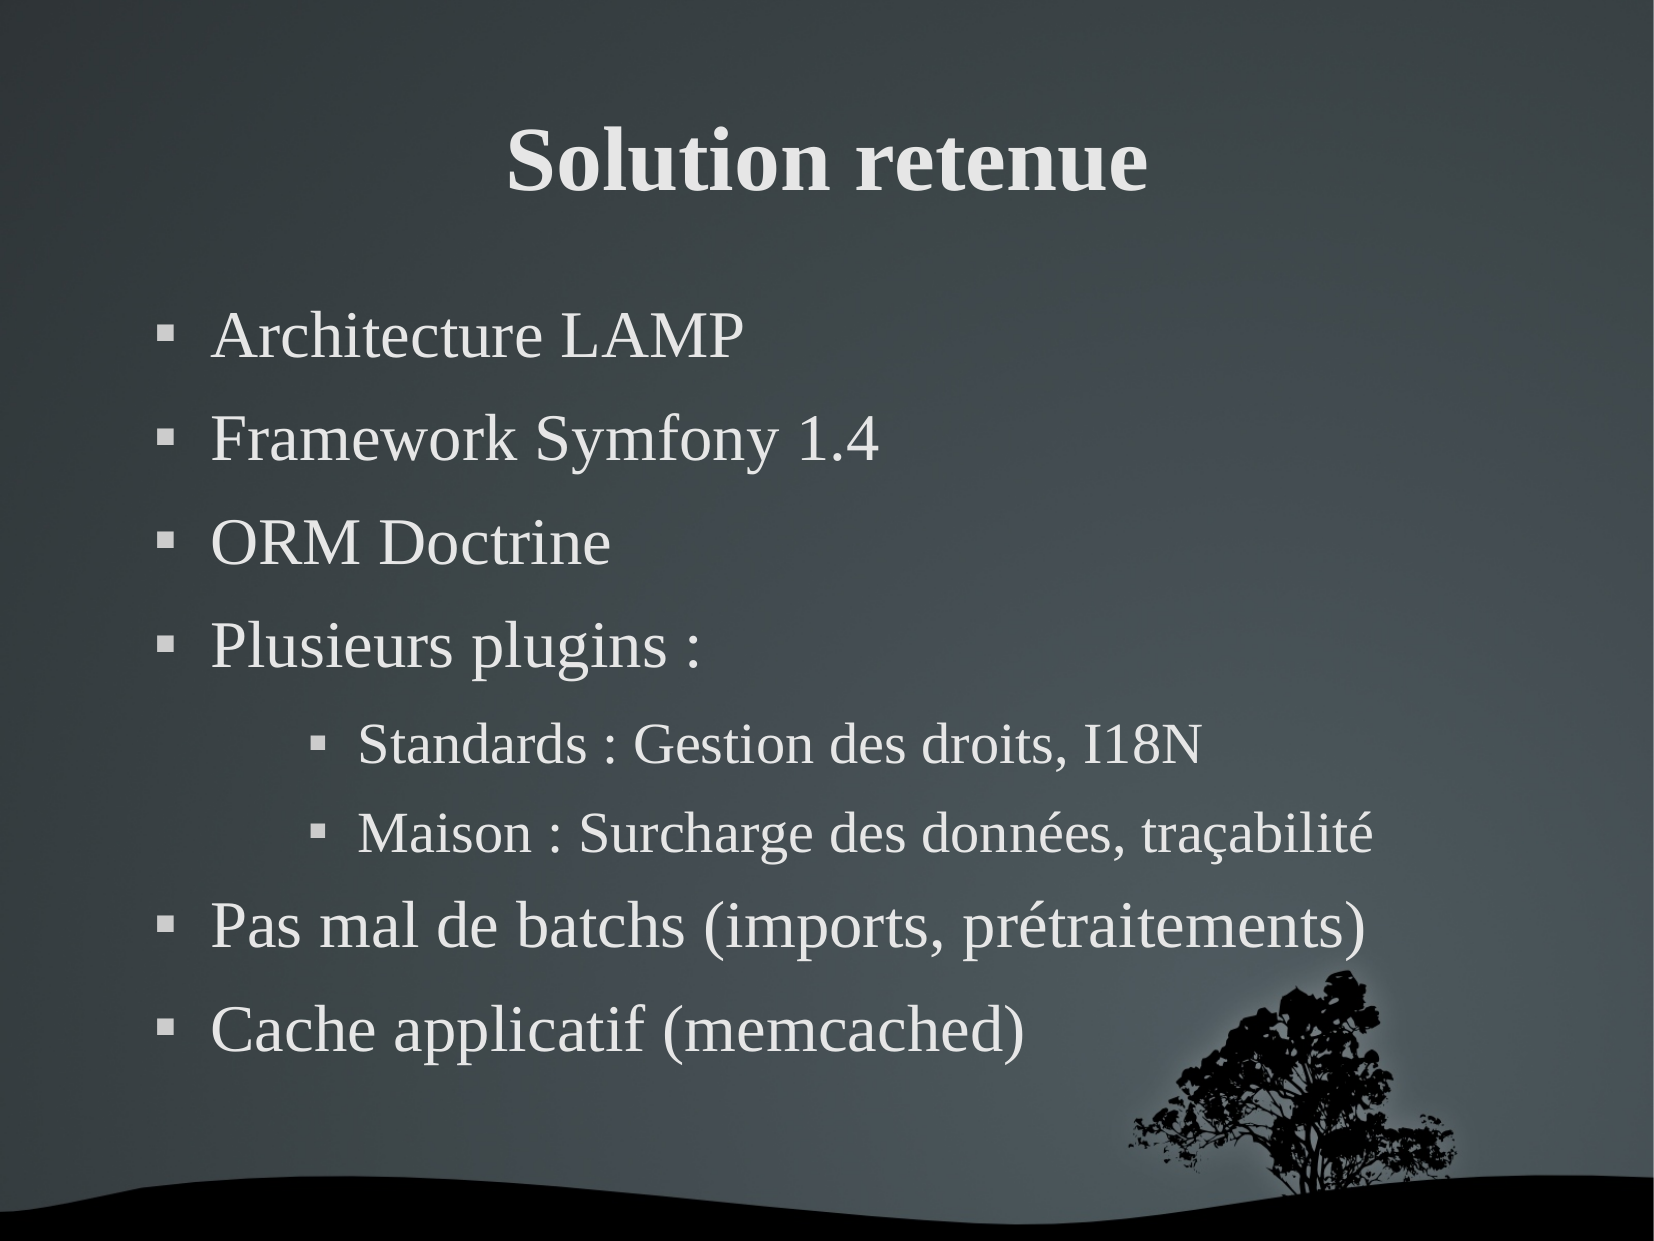

# Solution retenue
Architecture LAMP
Framework Symfony 1.4
ORM Doctrine
Plusieurs plugins :
Standards : Gestion des droits, I18N
Maison : Surcharge des données, traçabilité
Pas mal de batchs (imports, prétraitements)
Cache applicatif (memcached)